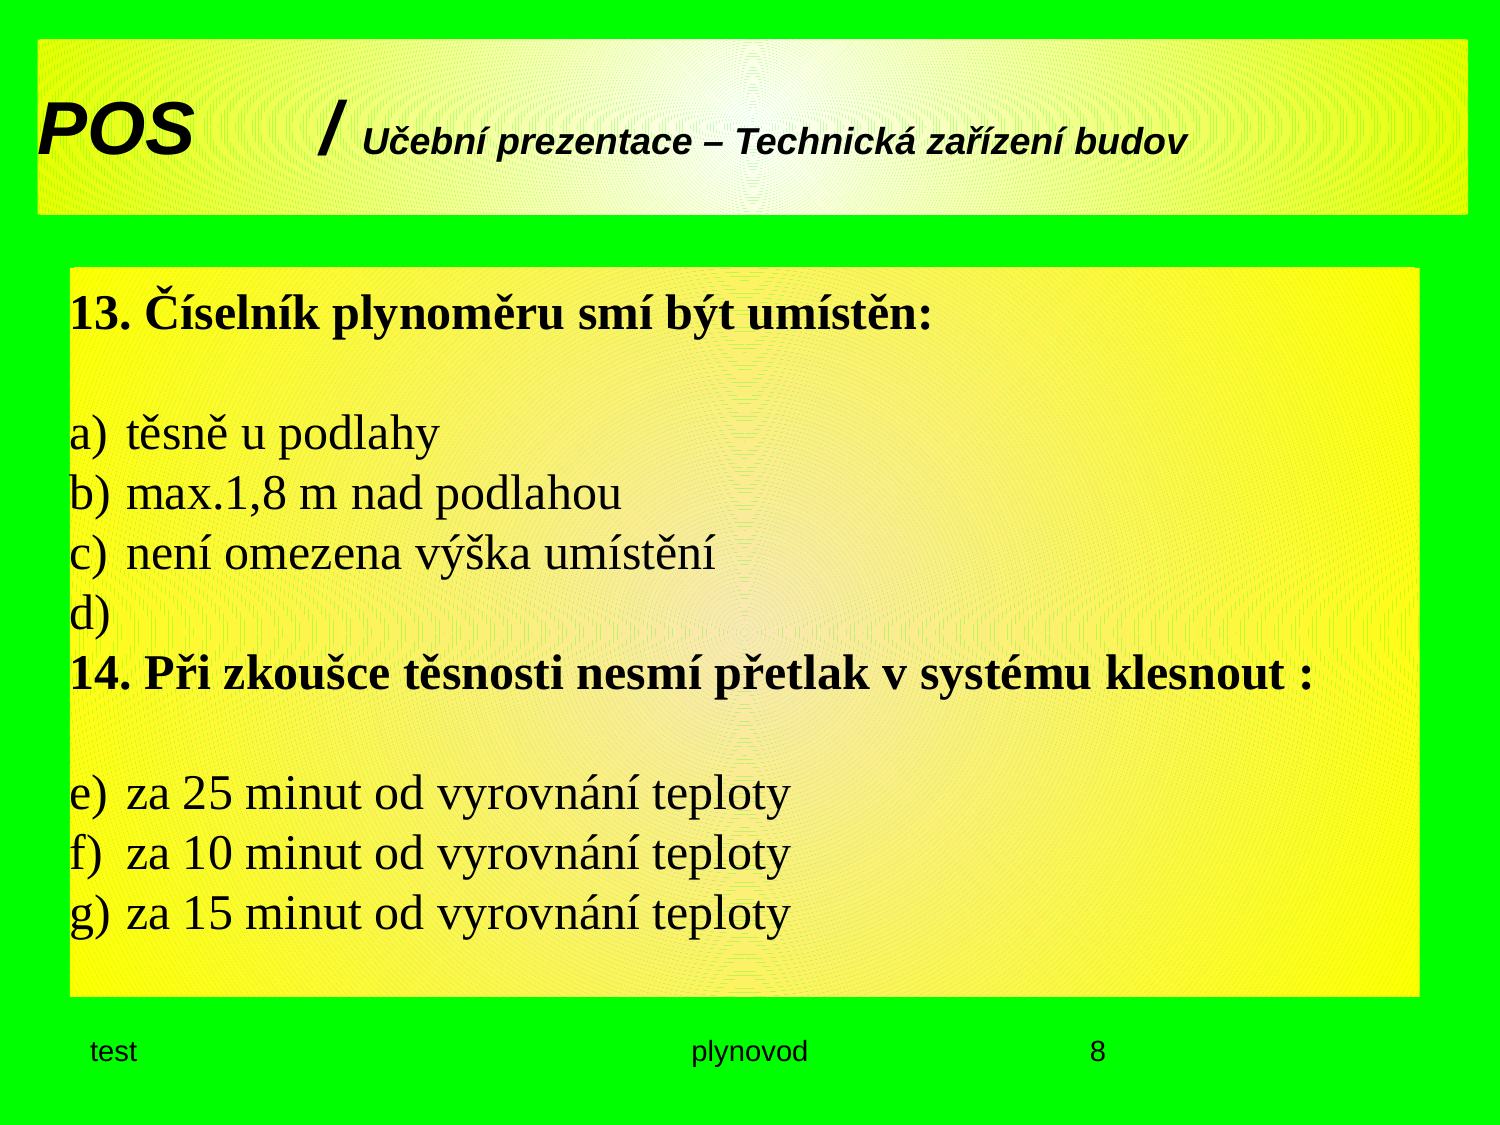

POS / Učební prezentace – Technická zařízení budov
13. Číselník plynoměru smí být umístěn:
těsně u podlahy
max.1,8 m nad podlahou
není omezena výška umístění
14. Při zkoušce těsnosti nesmí přetlak v systému klesnout :
za 25 minut od vyrovnání teploty
za 10 minut od vyrovnání teploty
za 15 minut od vyrovnání teploty
test
plynovod